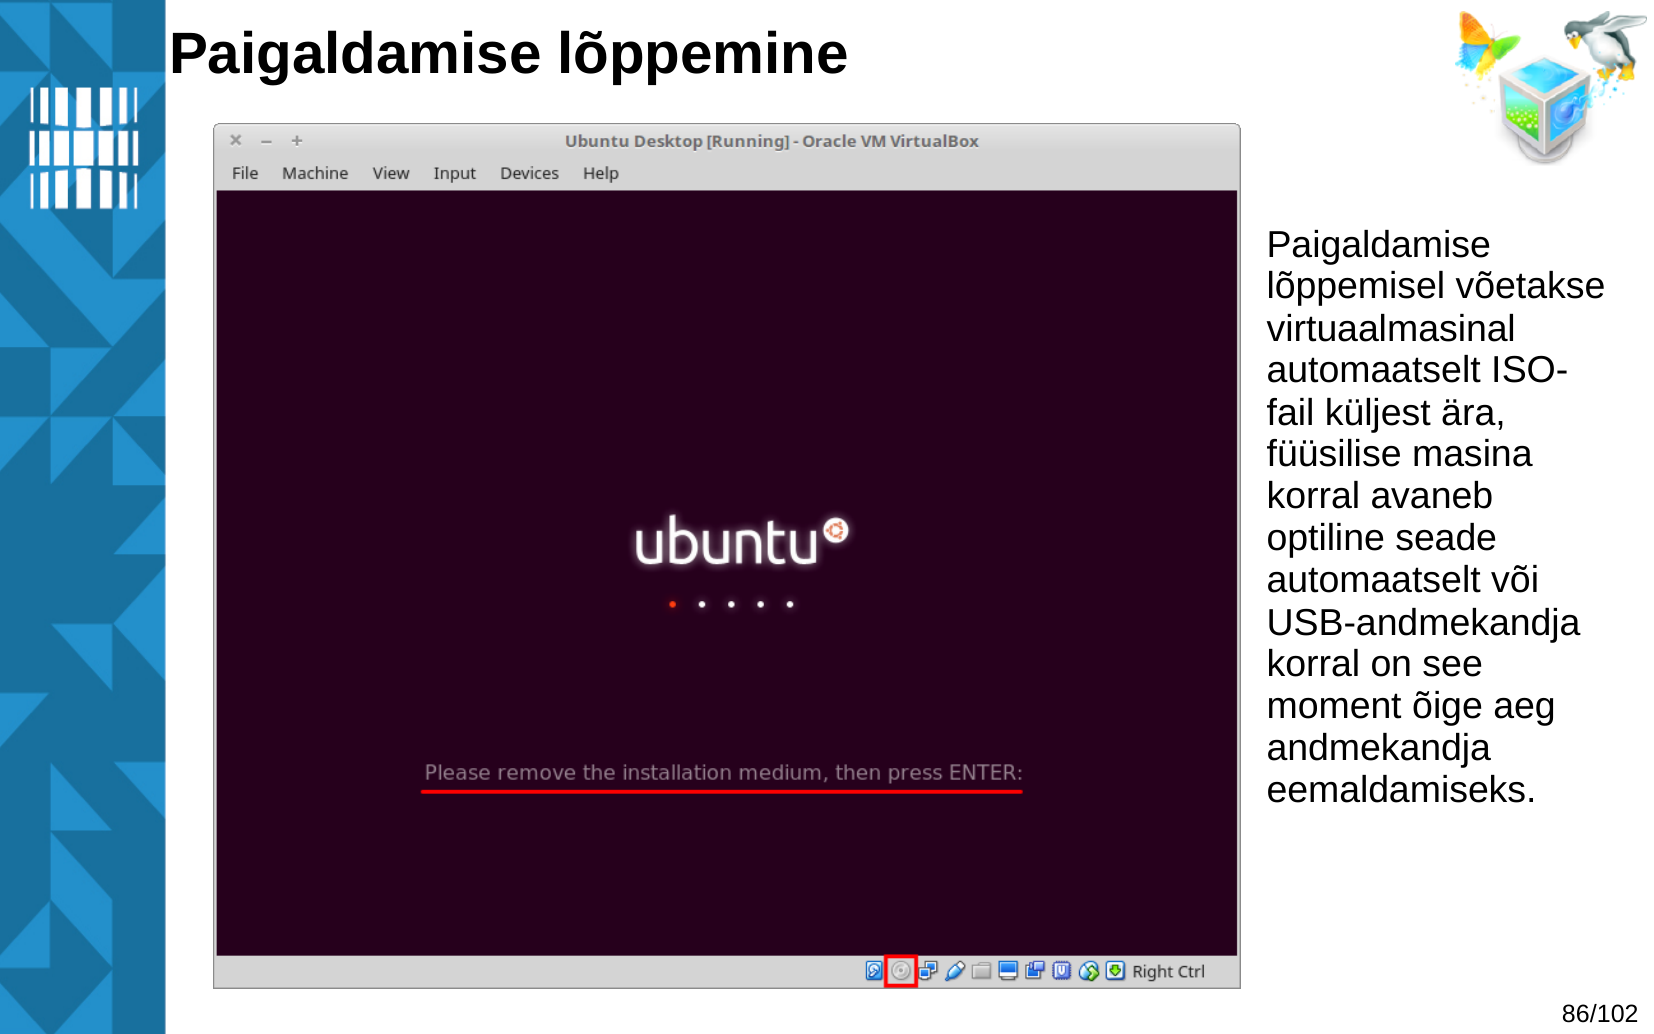

# Paigaldamise lõppemine
Paigaldamise lõppemisel võetakse virtuaalmasinal automaatselt ISO-fail küljest ära, füüsilise masina korral avaneb optiline seade automaatselt või USB-andmekandja korral on see moment õige aeg andmekandja eemaldamiseks.